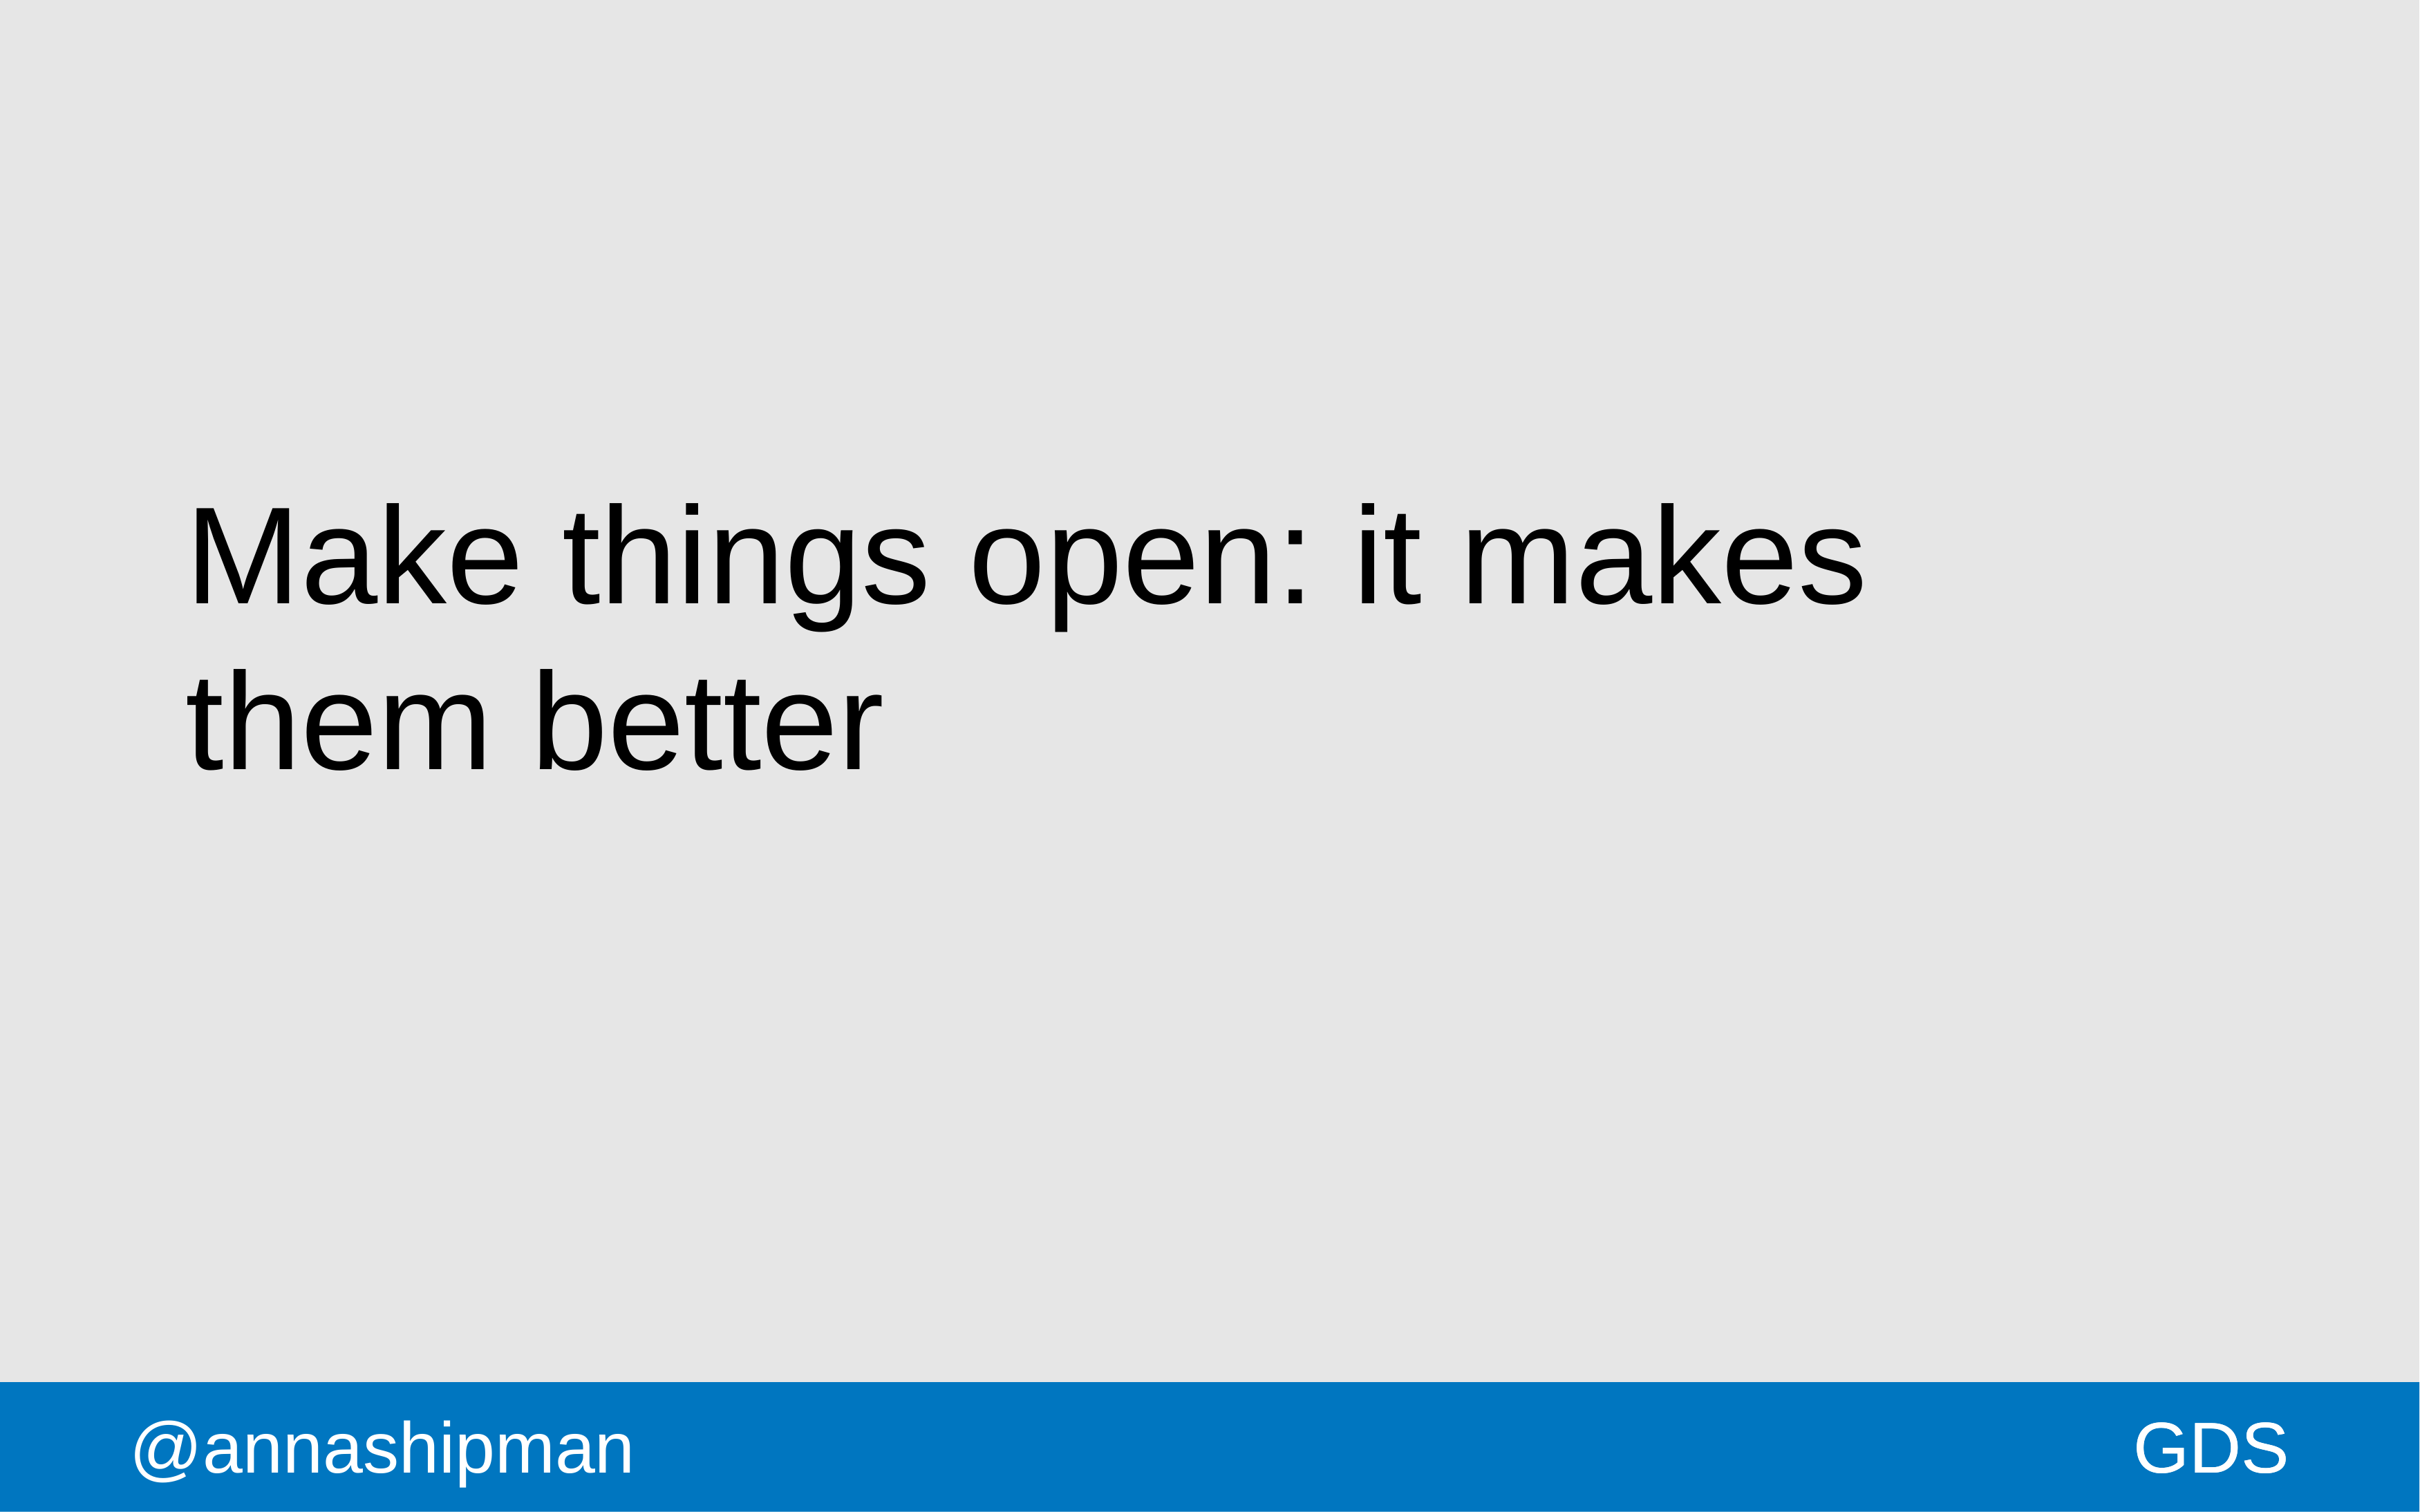

# Make things open: it makes them better